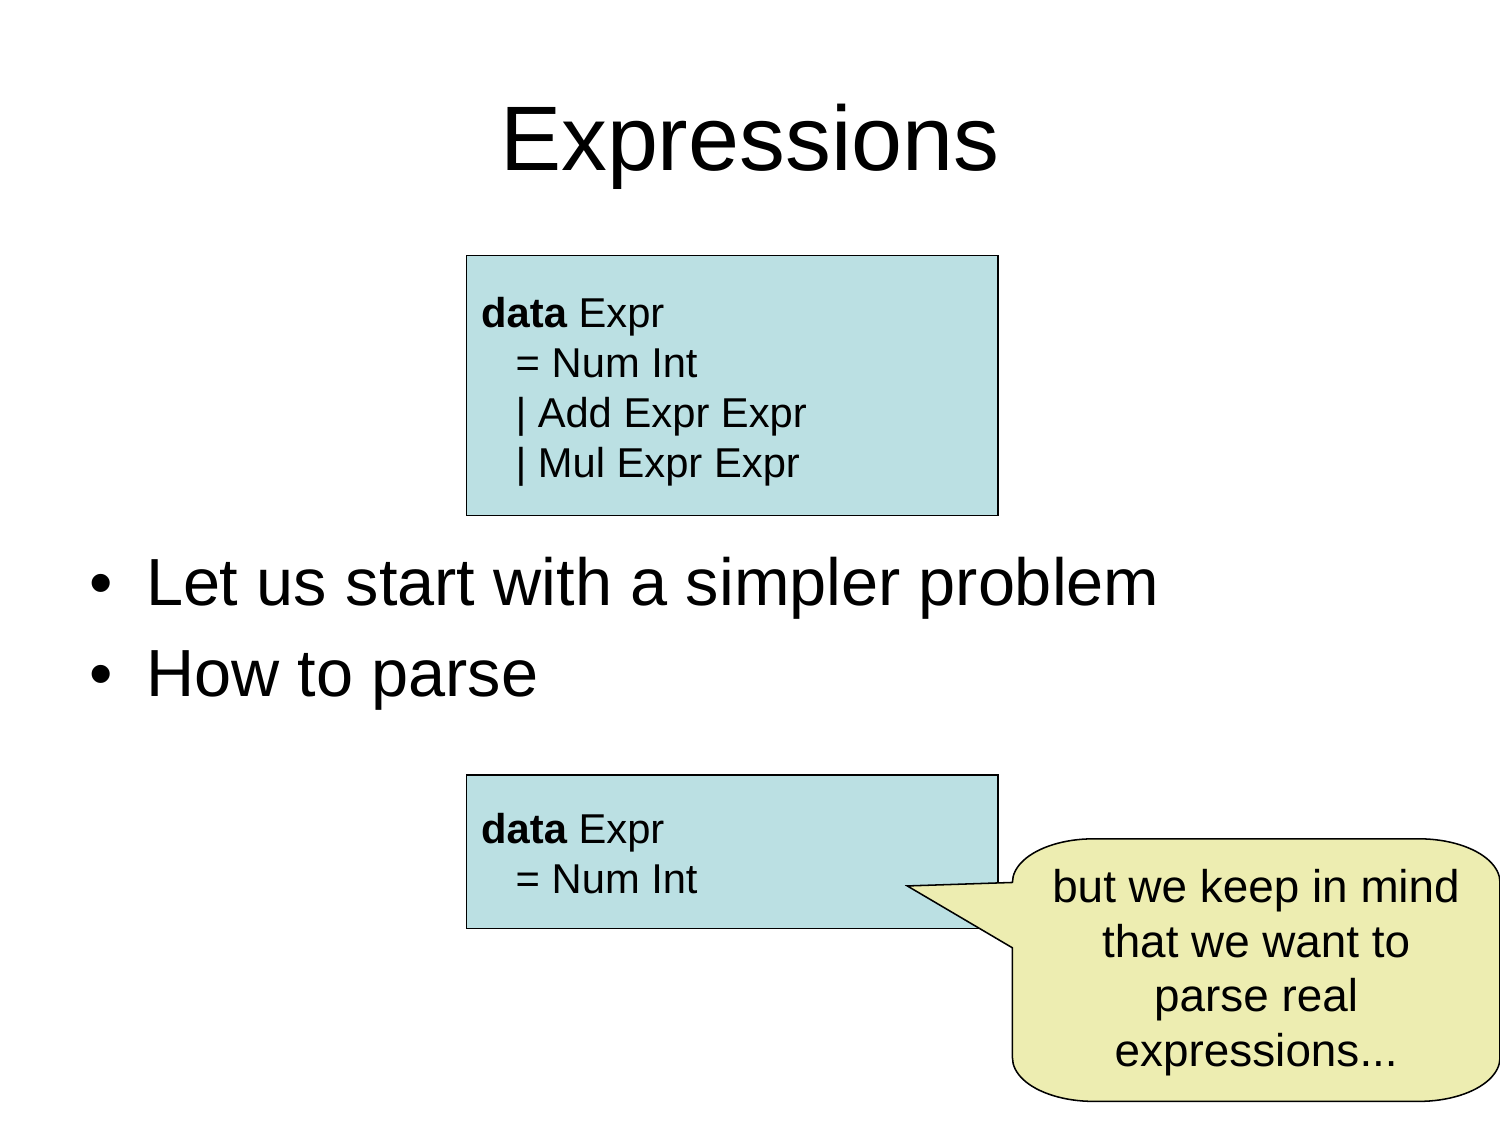

# Expressions
data Expr
 = Num Int
 | Add Expr Expr
 | Mul Expr Expr
Let us start with a simpler problem
How to parse
data Expr
 = Num Int
but we keep in mind that we want to parse real expressions...